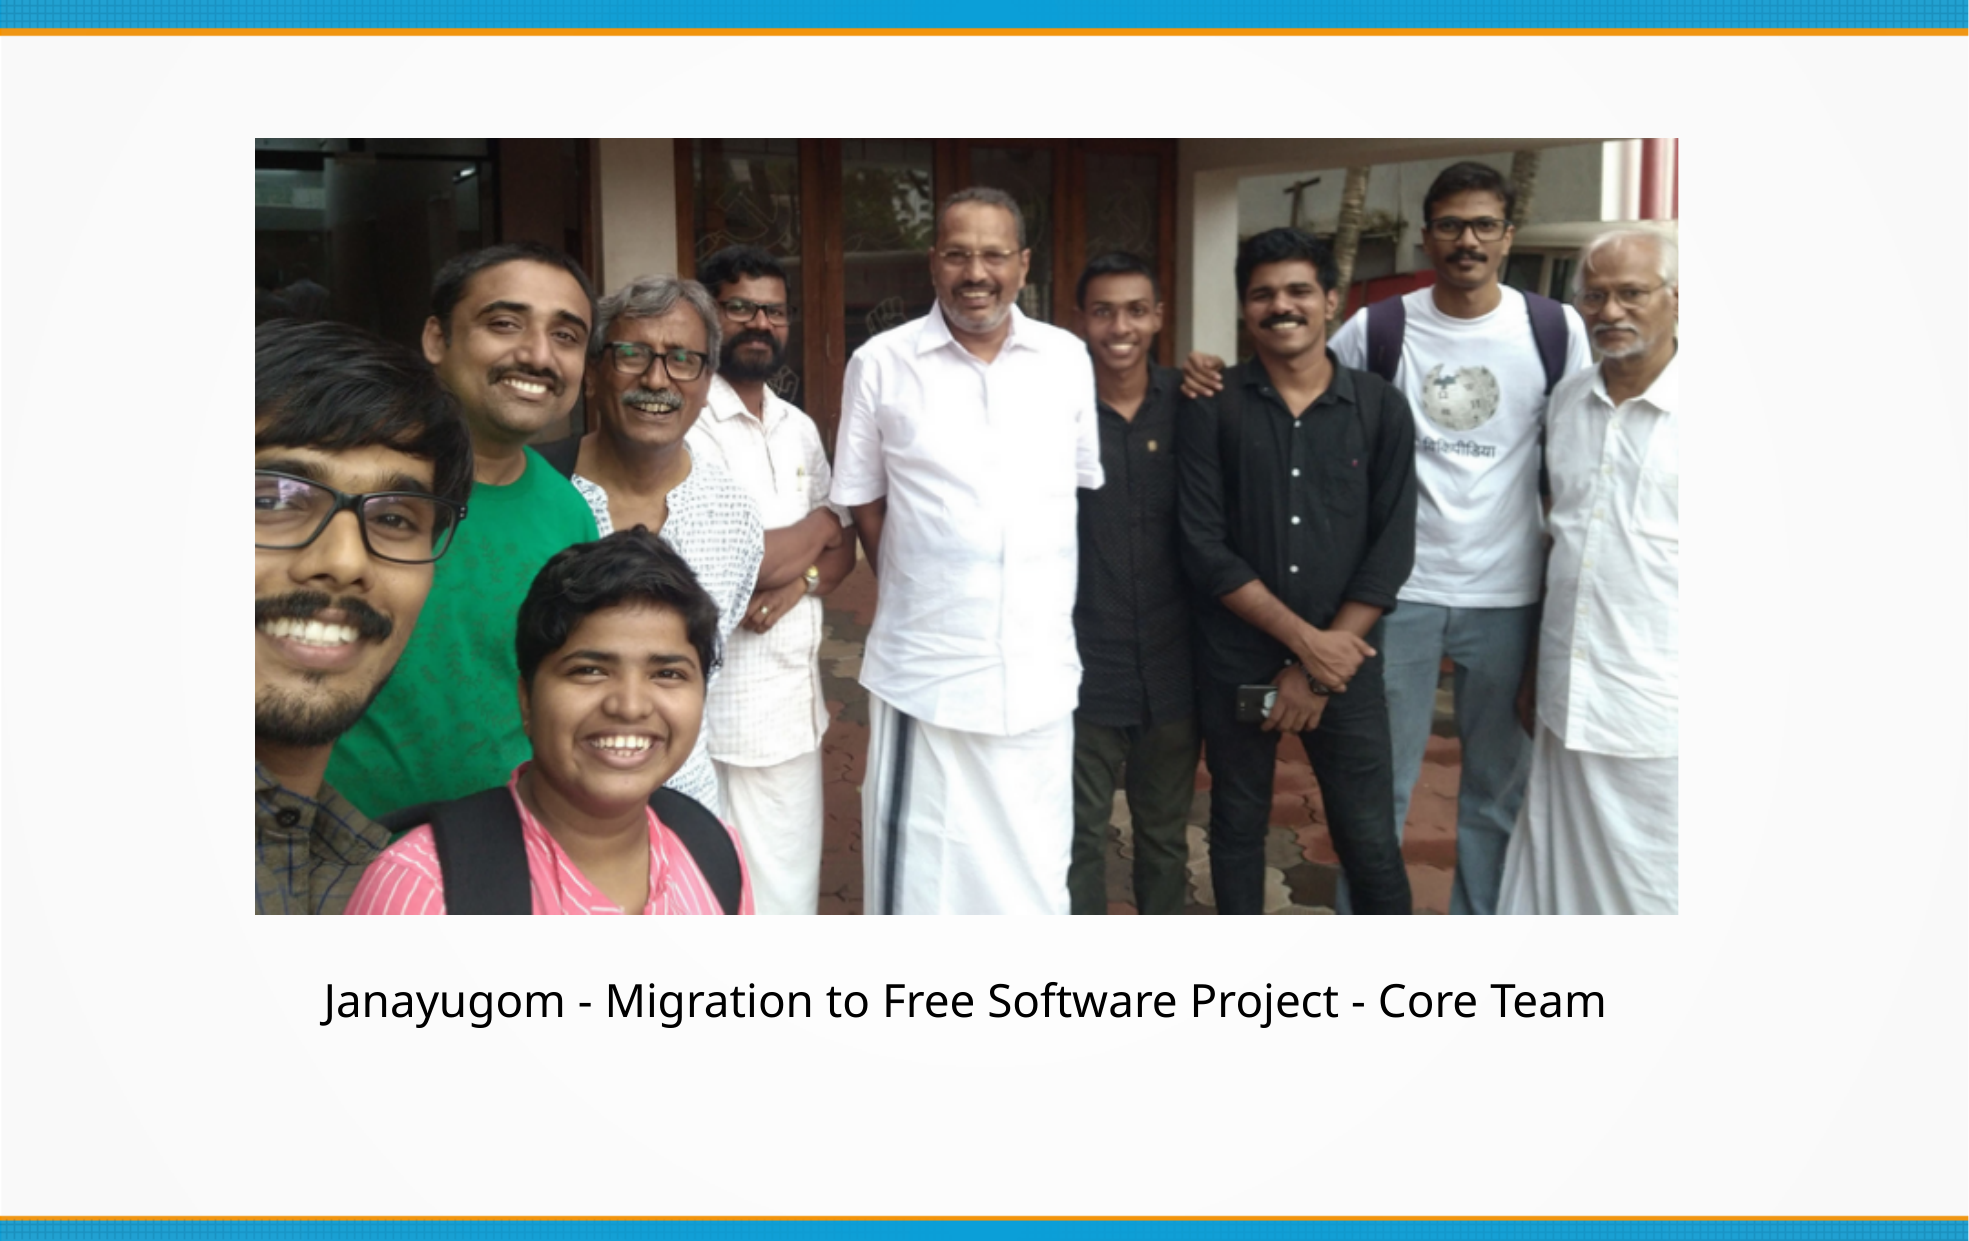

Janayugom - Migration to Free Software Project - Core Team